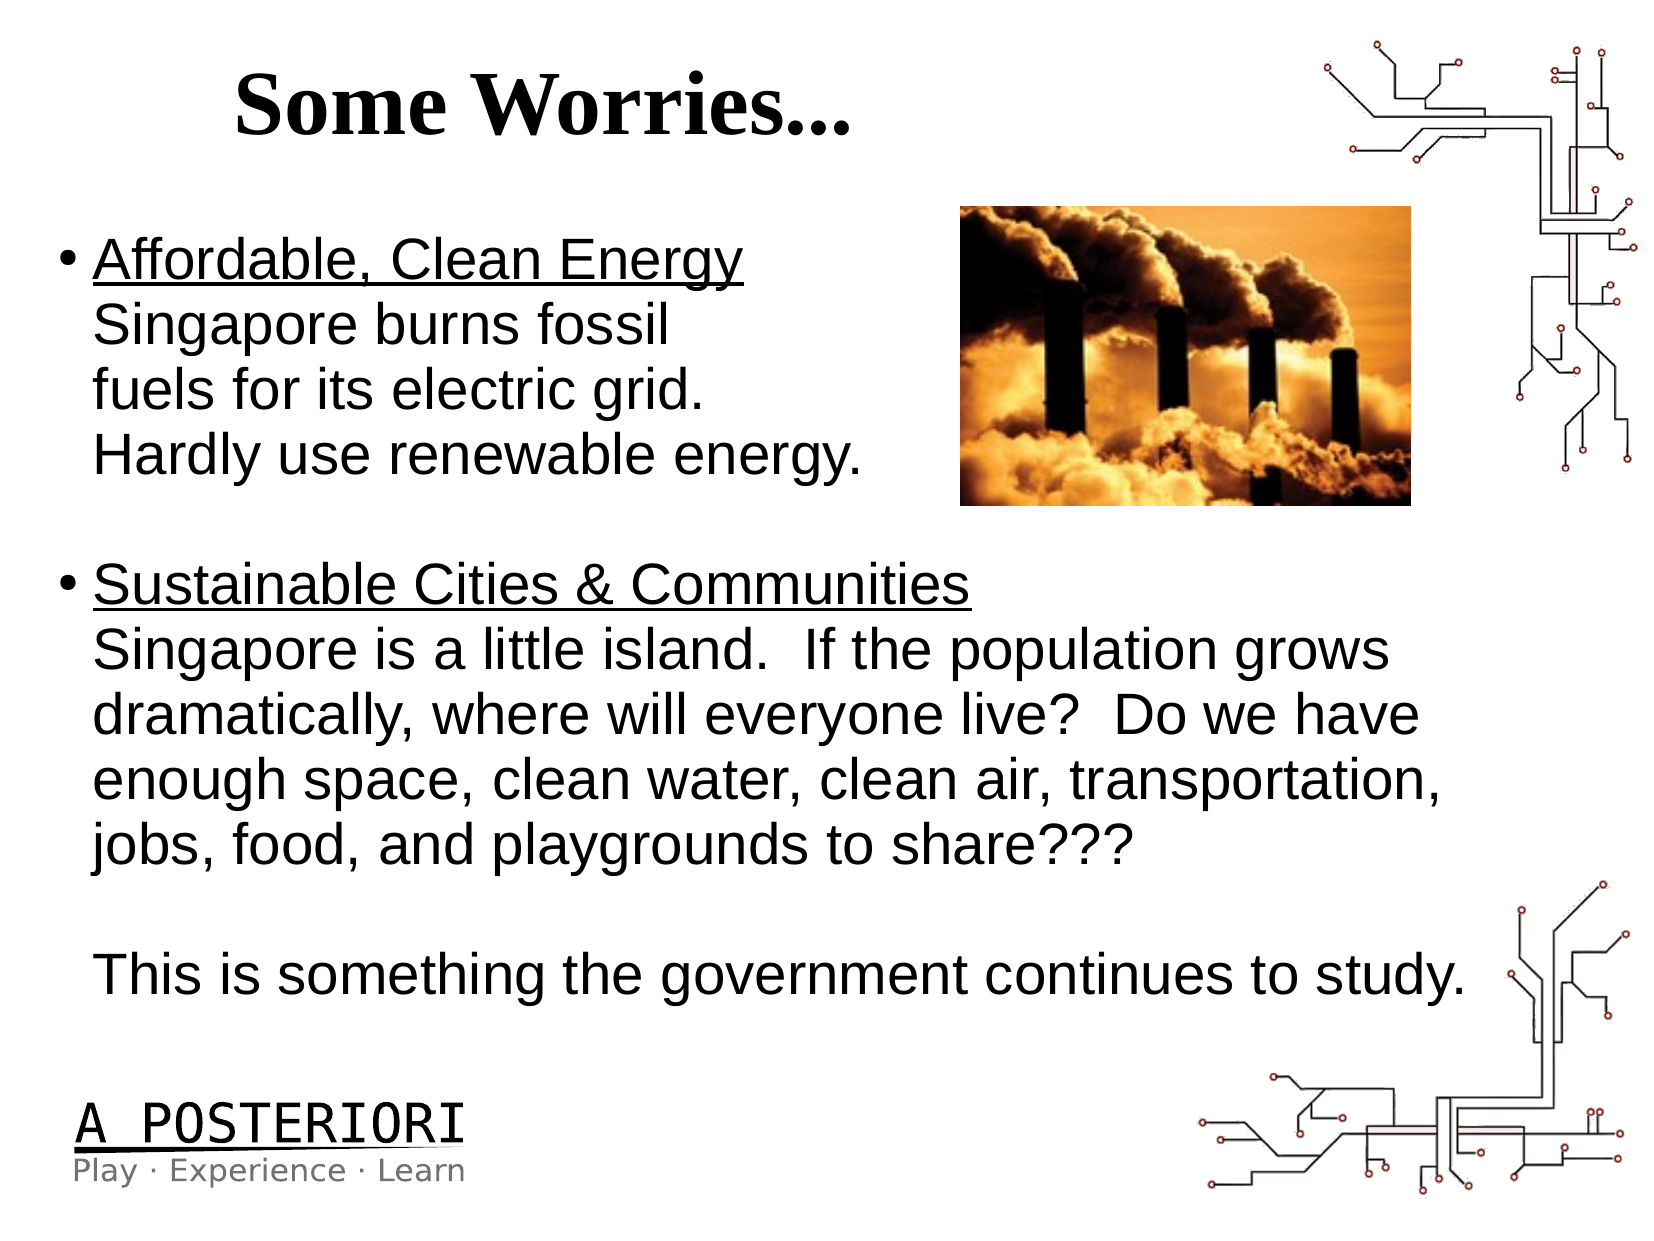

# Some Worries...
Affordable, Clean Energy
Singapore burns fossil
fuels for its electric grid.
Hardly use renewable energy.
Sustainable Cities & Communities
Singapore is a little island. If the population grows dramatically, where will everyone live? Do we have enough space, clean water, clean air, transportation, jobs, food, and playgrounds to share???
This is something the government continues to study.